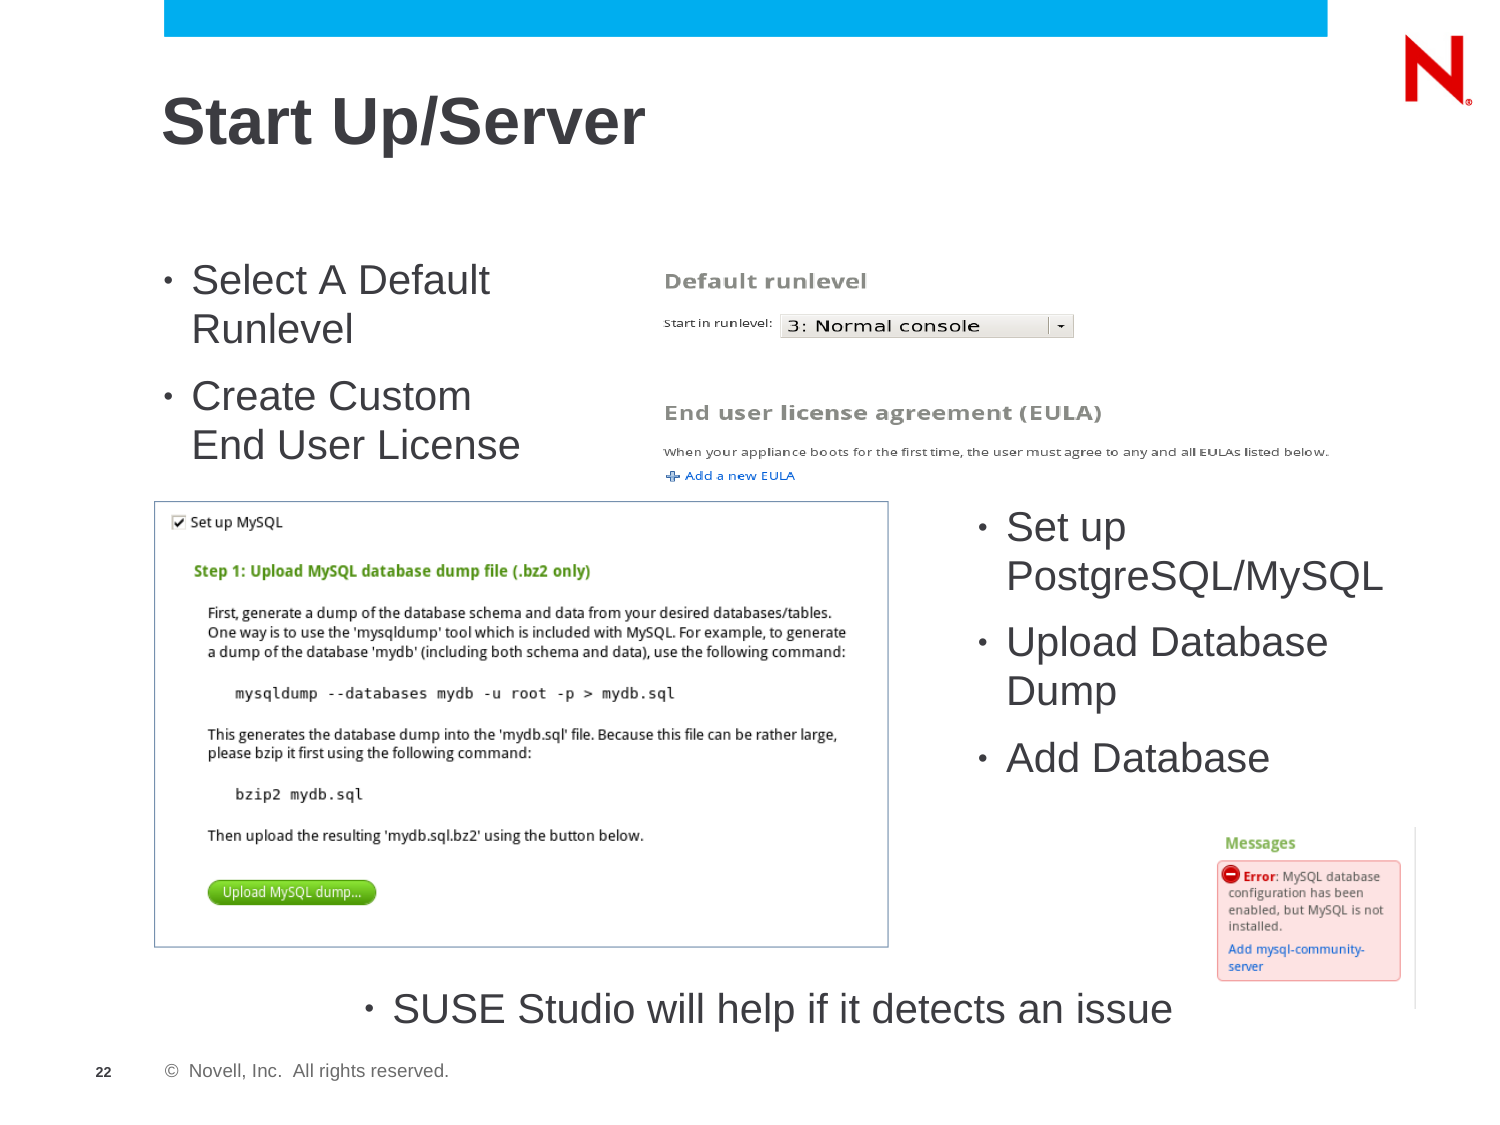

# Start Up/Server
Select A Default
Runlevel
Create Custom
End User License
Set up PostgreSQL/MySQL
Upload Database Dump
Add Database
SUSE Studio will help if it detects an issue